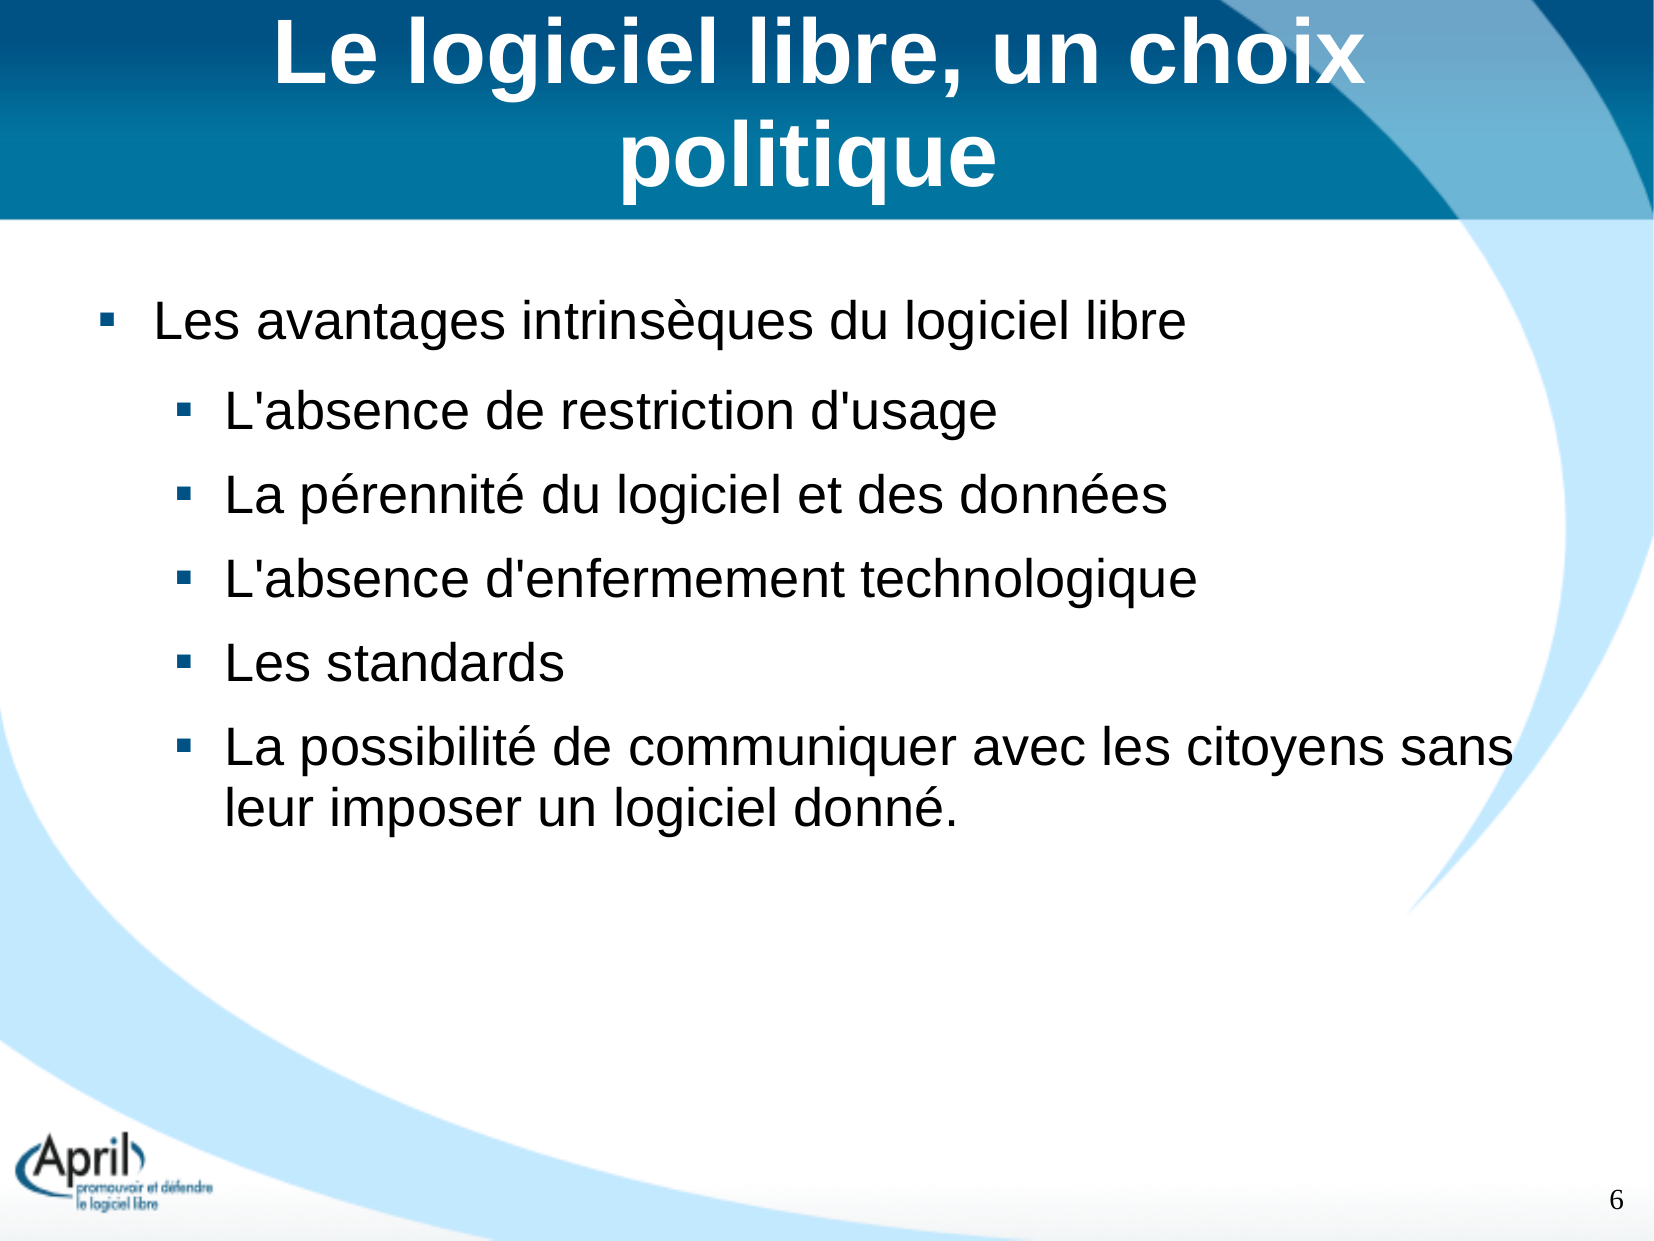

# Le logiciel libre, un choix politique
Les avantages intrinsèques du logiciel libre
L'absence de restriction d'usage
La pérennité du logiciel et des données
L'absence d'enfermement technologique
Les standards
La possibilité de communiquer avec les citoyens sans leur imposer un logiciel donné.
6